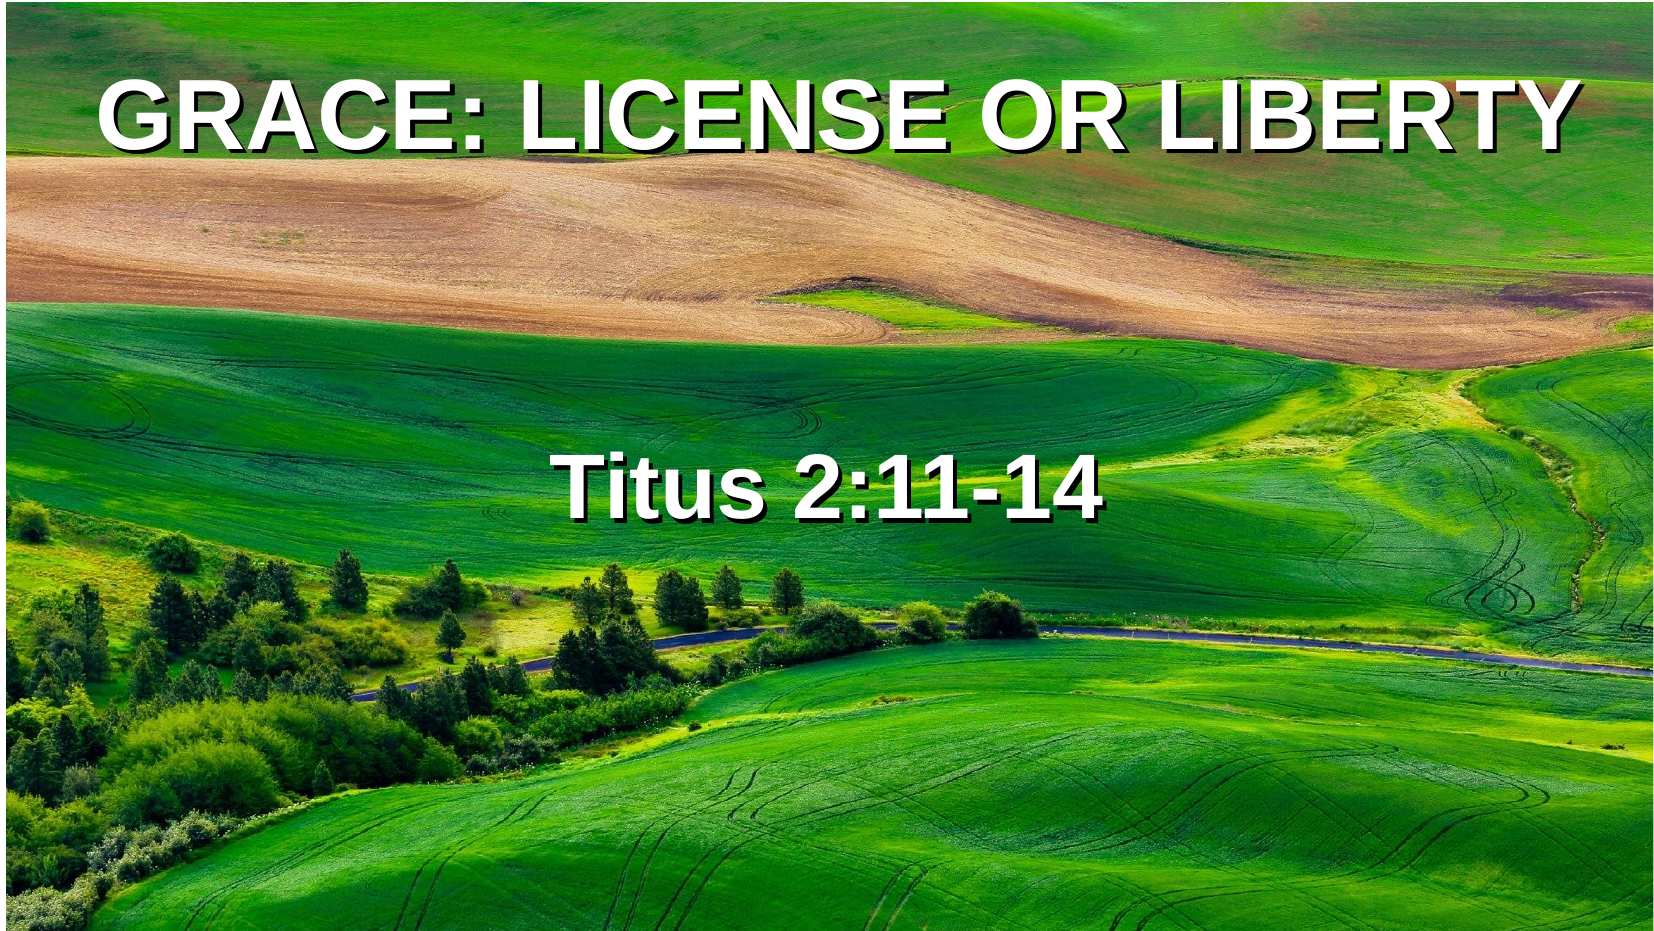

# GRACE: LICENSE OR LIBERTY
Titus 2:11-14